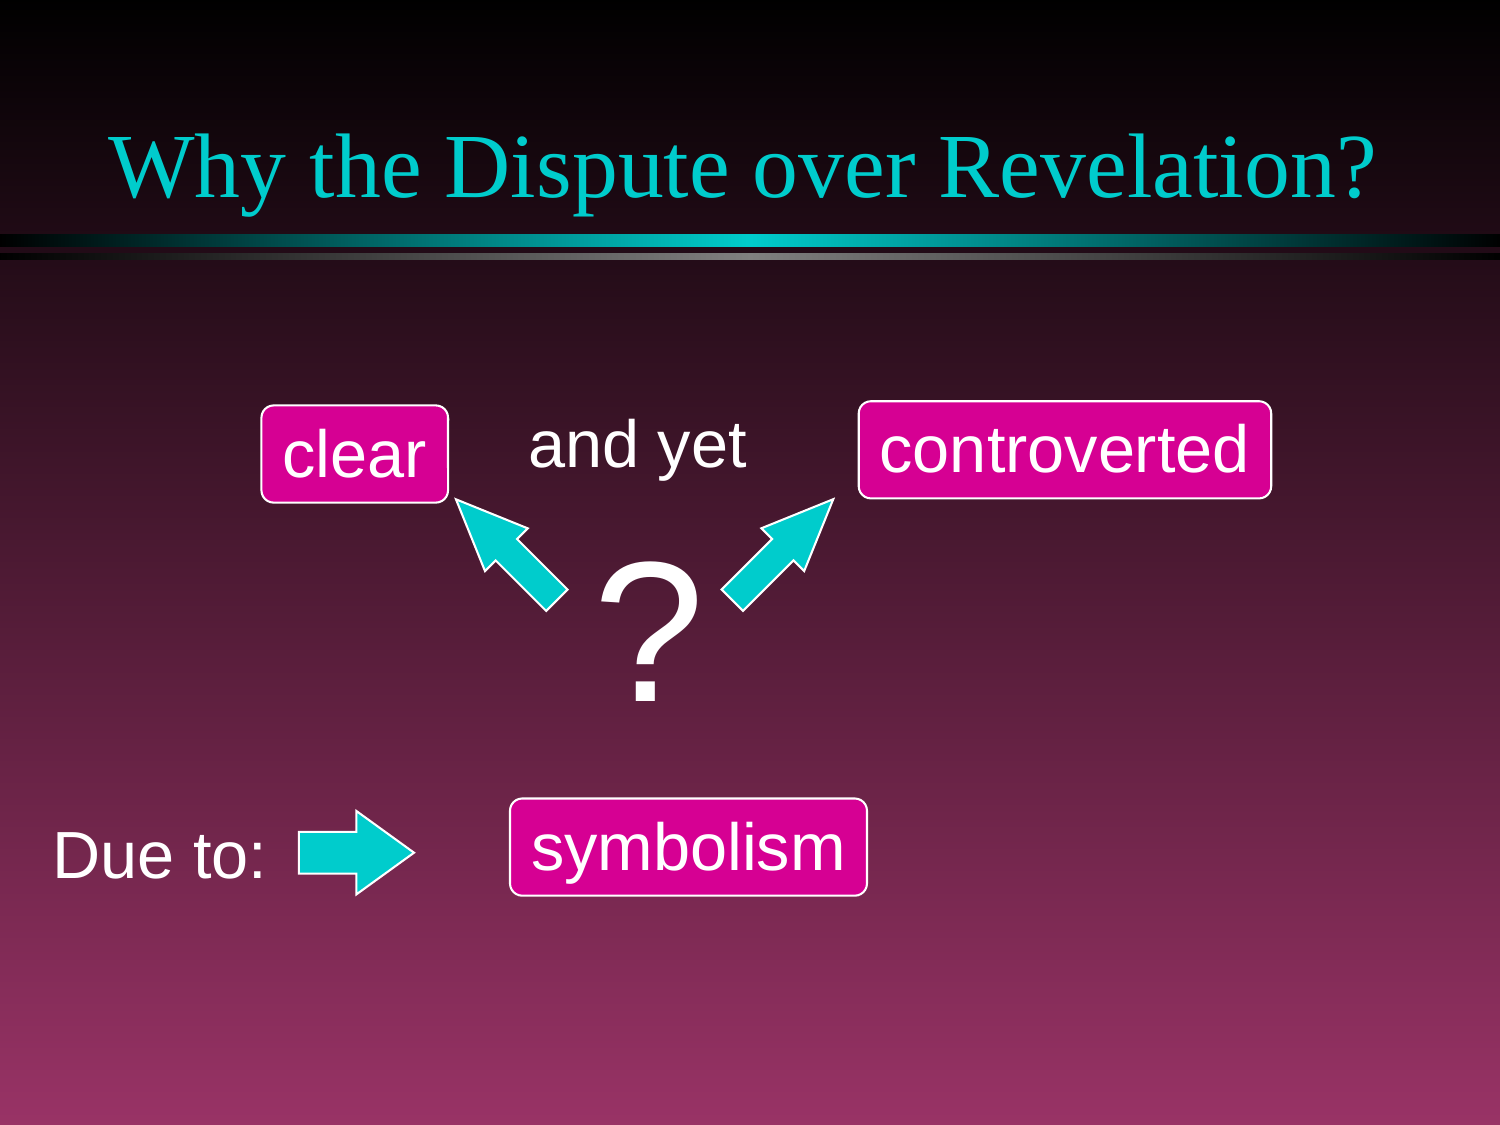

# Why the Dispute over Revelation?
and yet
controverted
clear
?
symbolism
Due to: